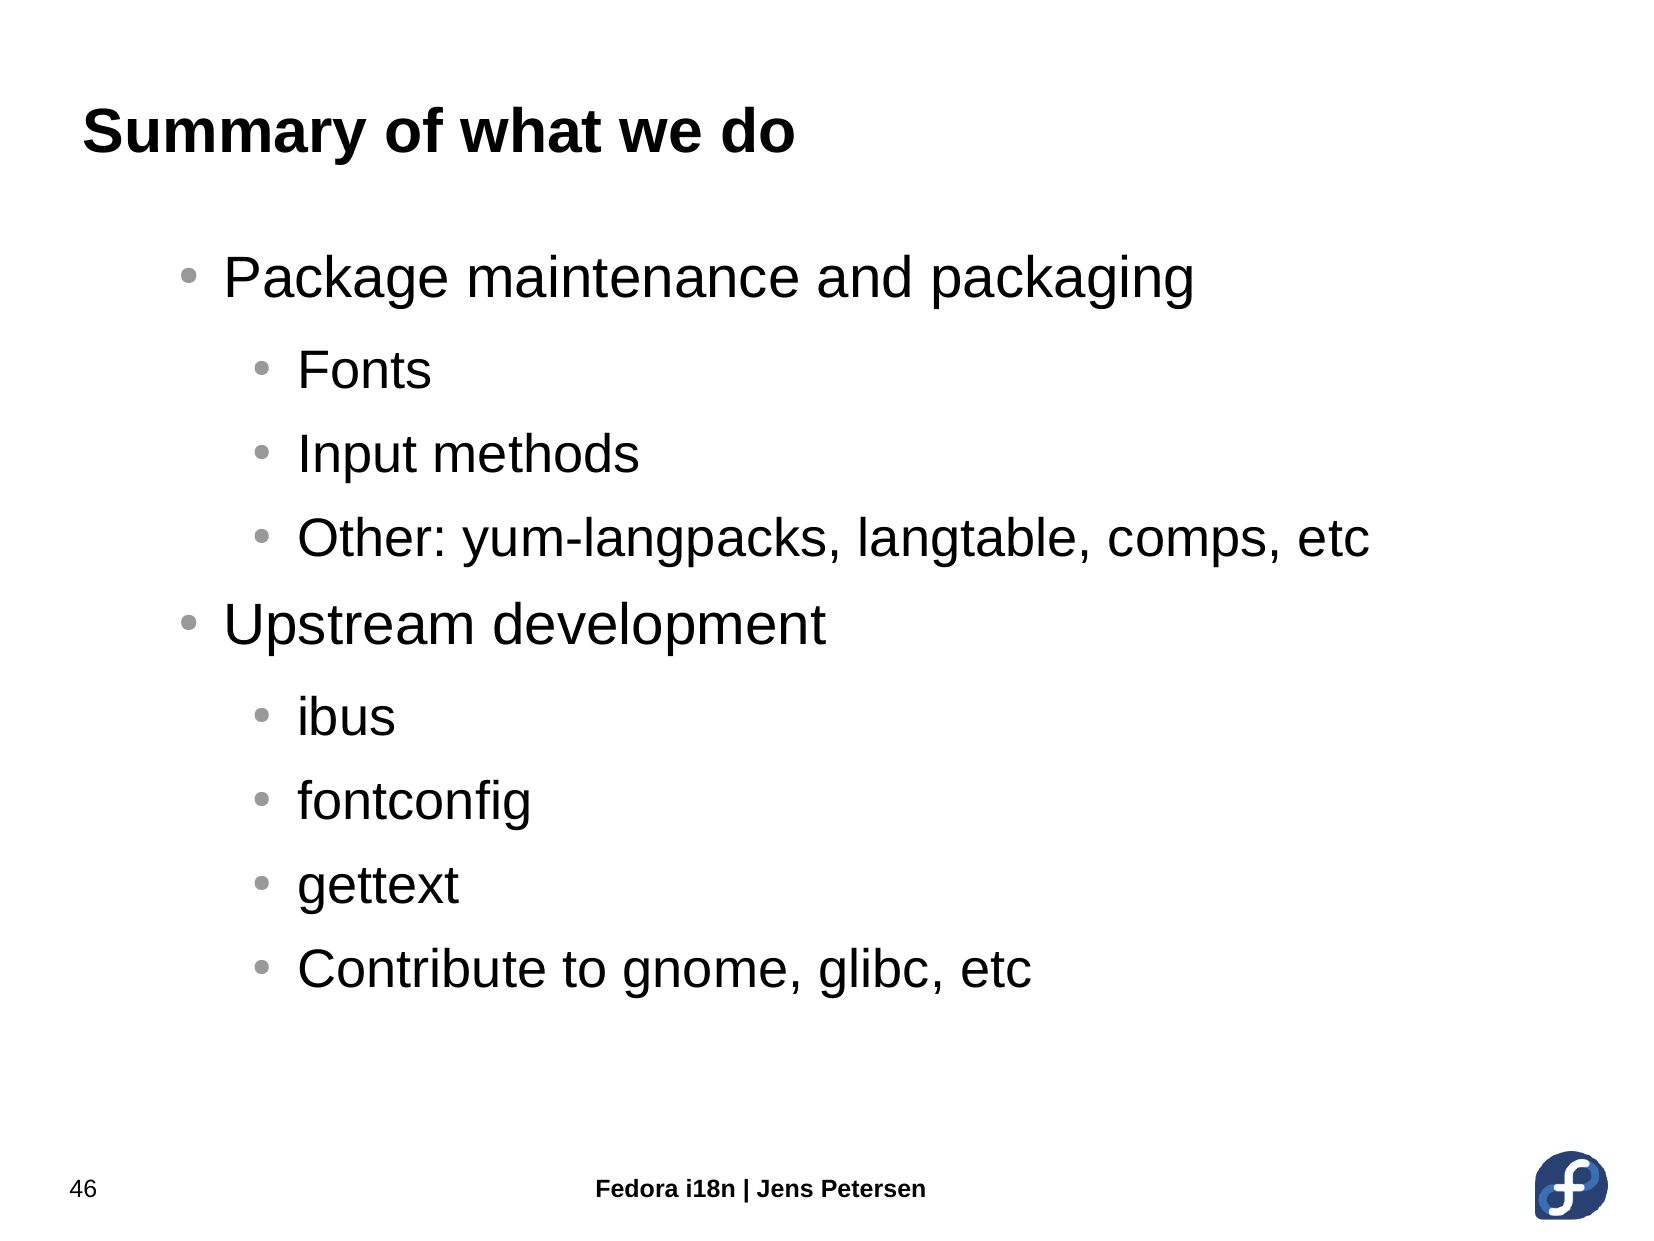

# Summary of what we do
Package maintenance and packaging
Fonts
Input methods
Other: yum-langpacks, langtable, comps, etc
Upstream development
ibus
fontconfig
gettext
Contribute to gnome, glibc, etc